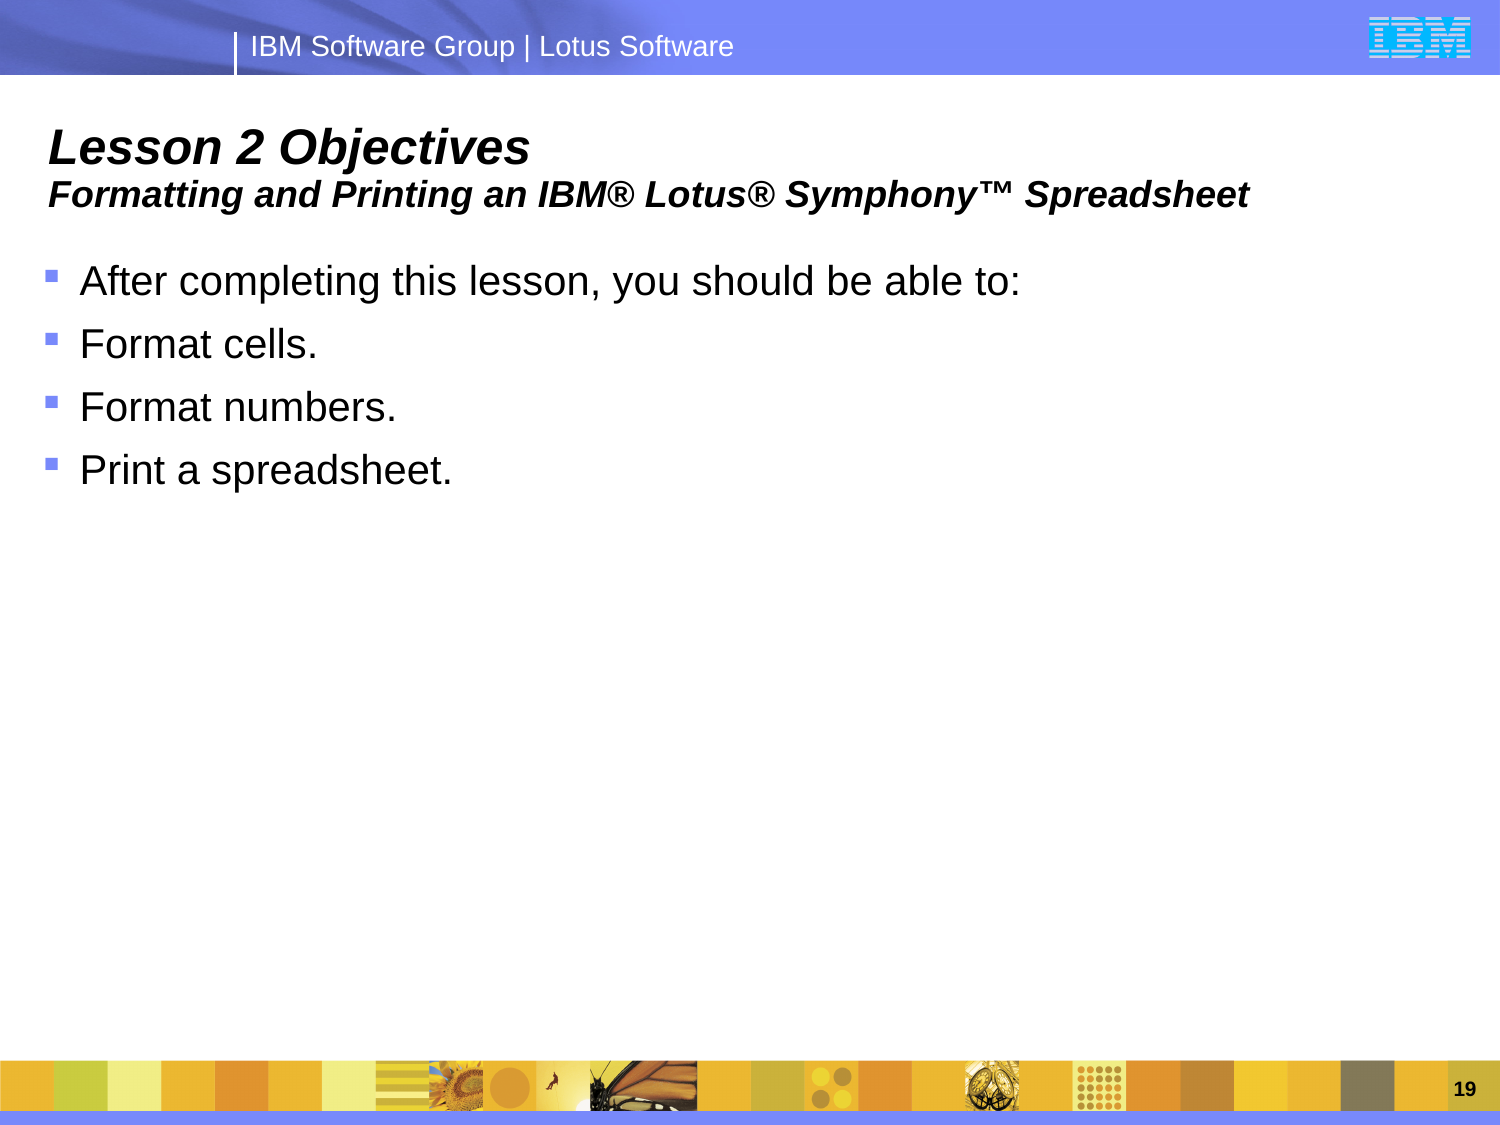

# Lesson 2 Objectives Formatting and Printing an IBM® Lotus® Symphony™ Spreadsheet
After completing this lesson, you should be able to:
Format cells.
Format numbers.
Print a spreadsheet.
19